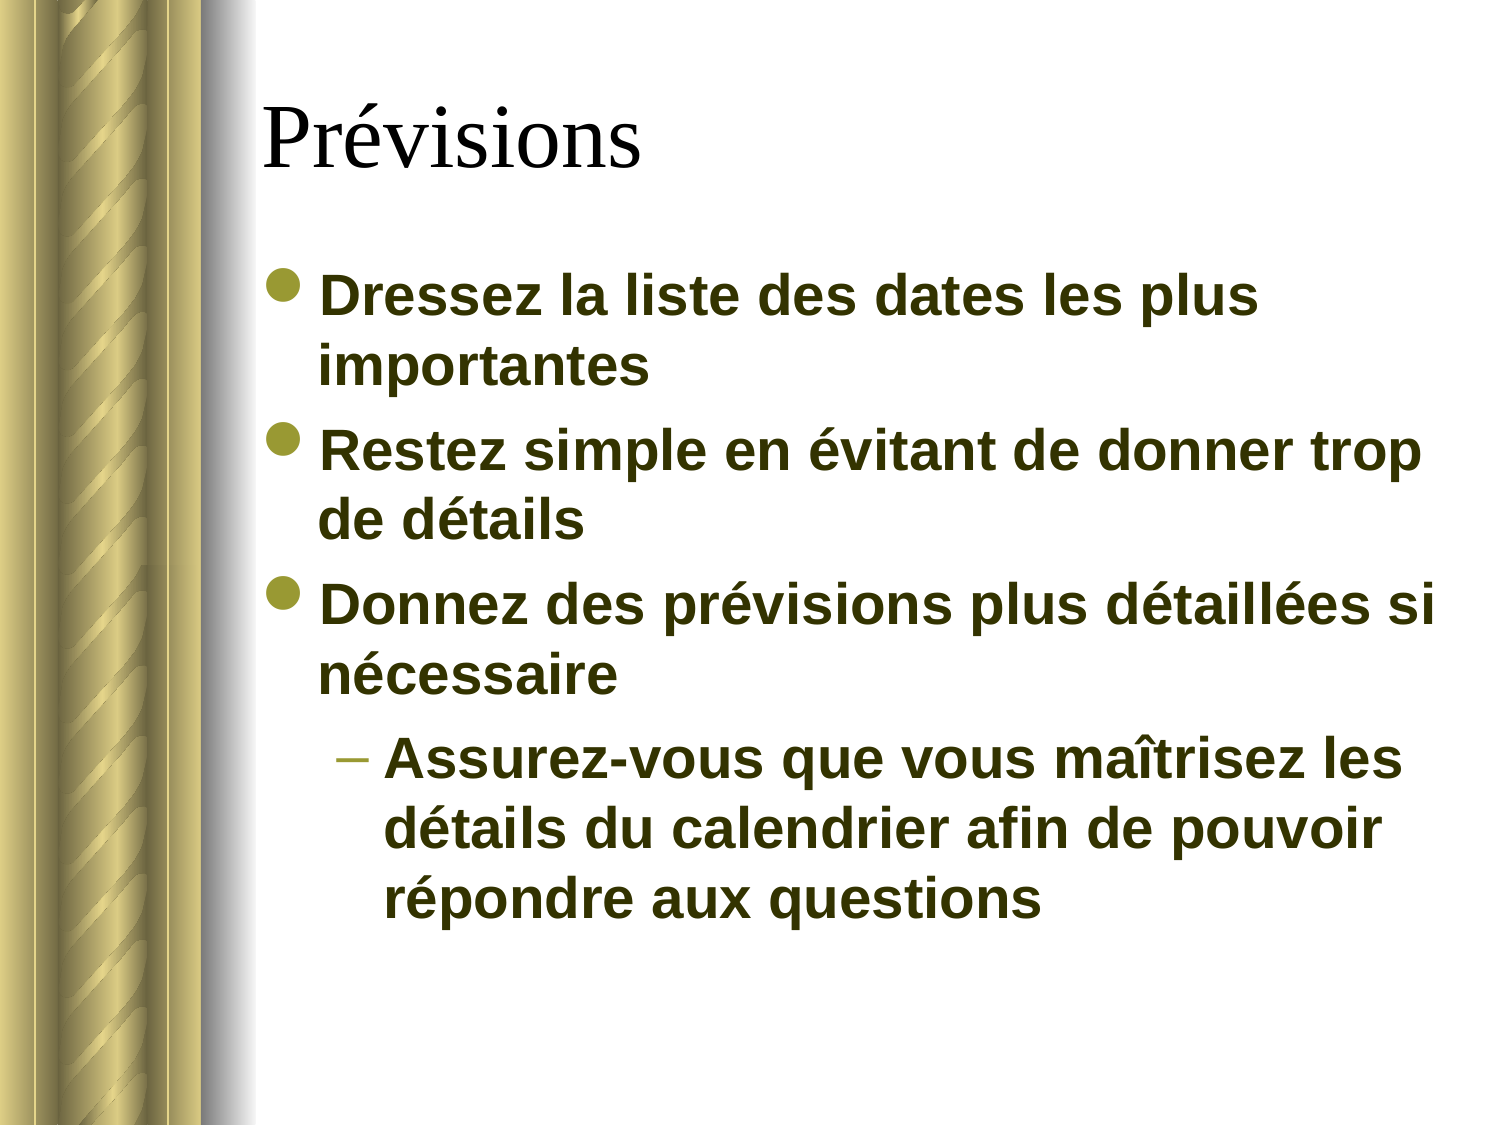

# Prévisions
Dressez la liste des dates les plus importantes
Restez simple en évitant de donner trop de détails
Donnez des prévisions plus détaillées si nécessaire
Assurez-vous que vous maîtrisez les détails du calendrier afin de pouvoir répondre aux questions